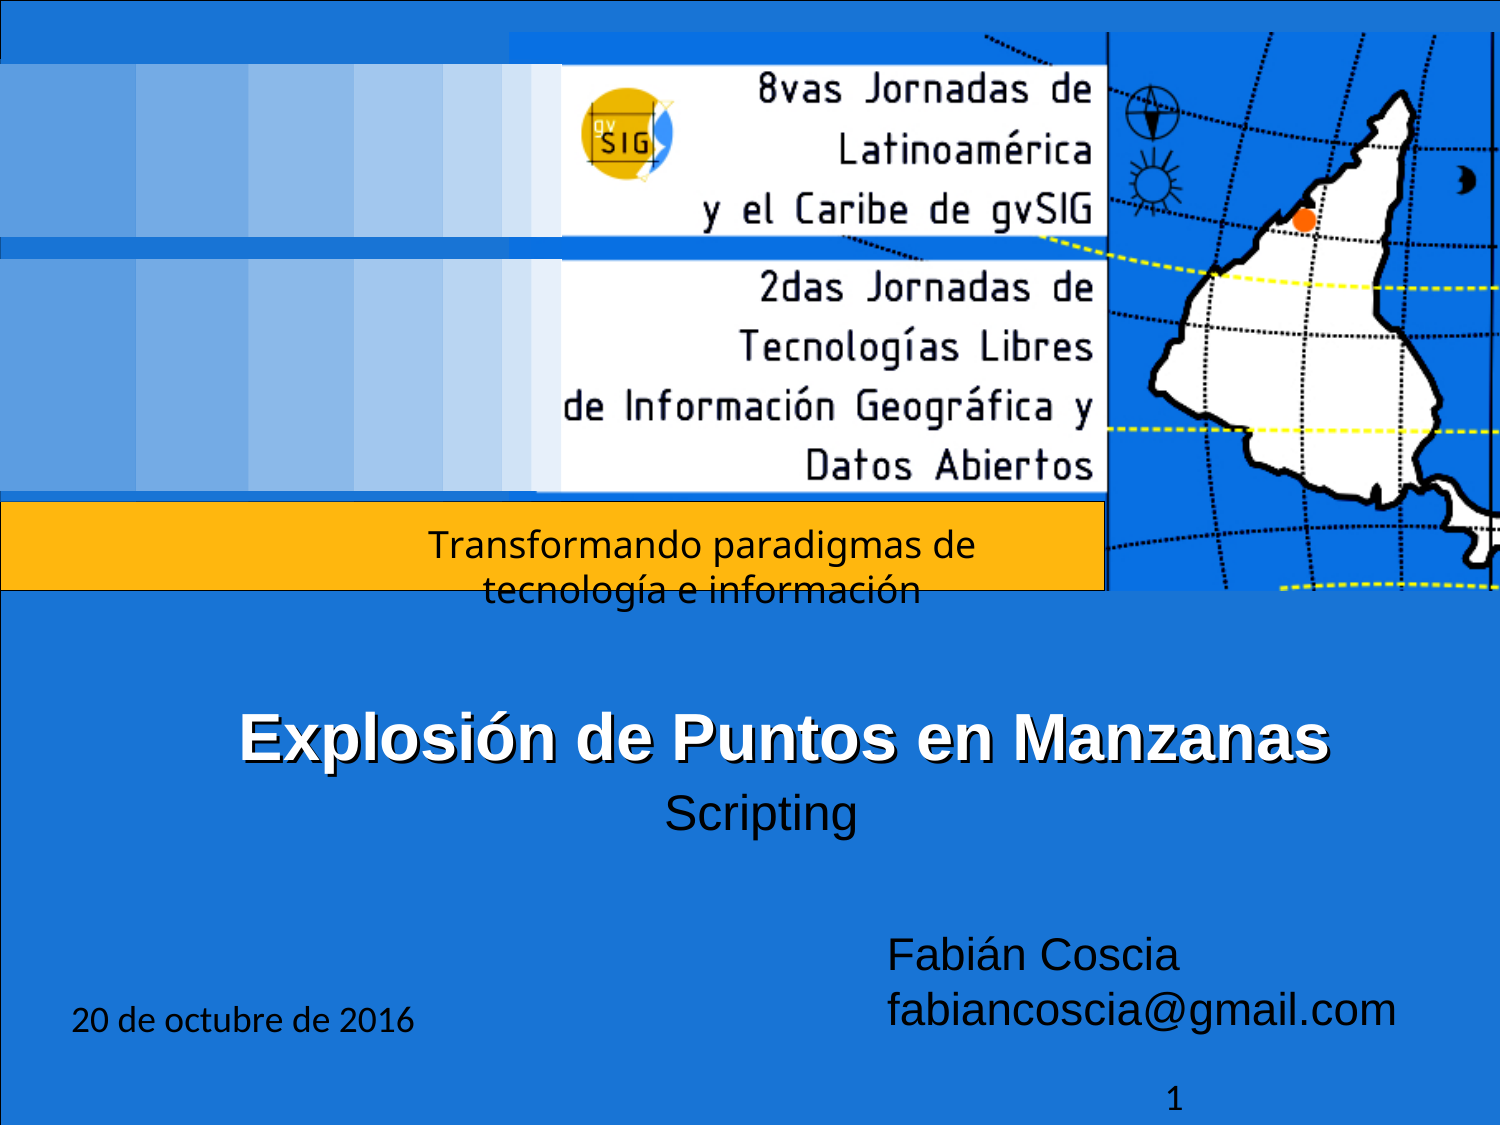

# Explosión de Puntos en Manzanas
Scripting
Fabián Coscia
fabiancoscia@gmail.com
20 de octubre de 2016